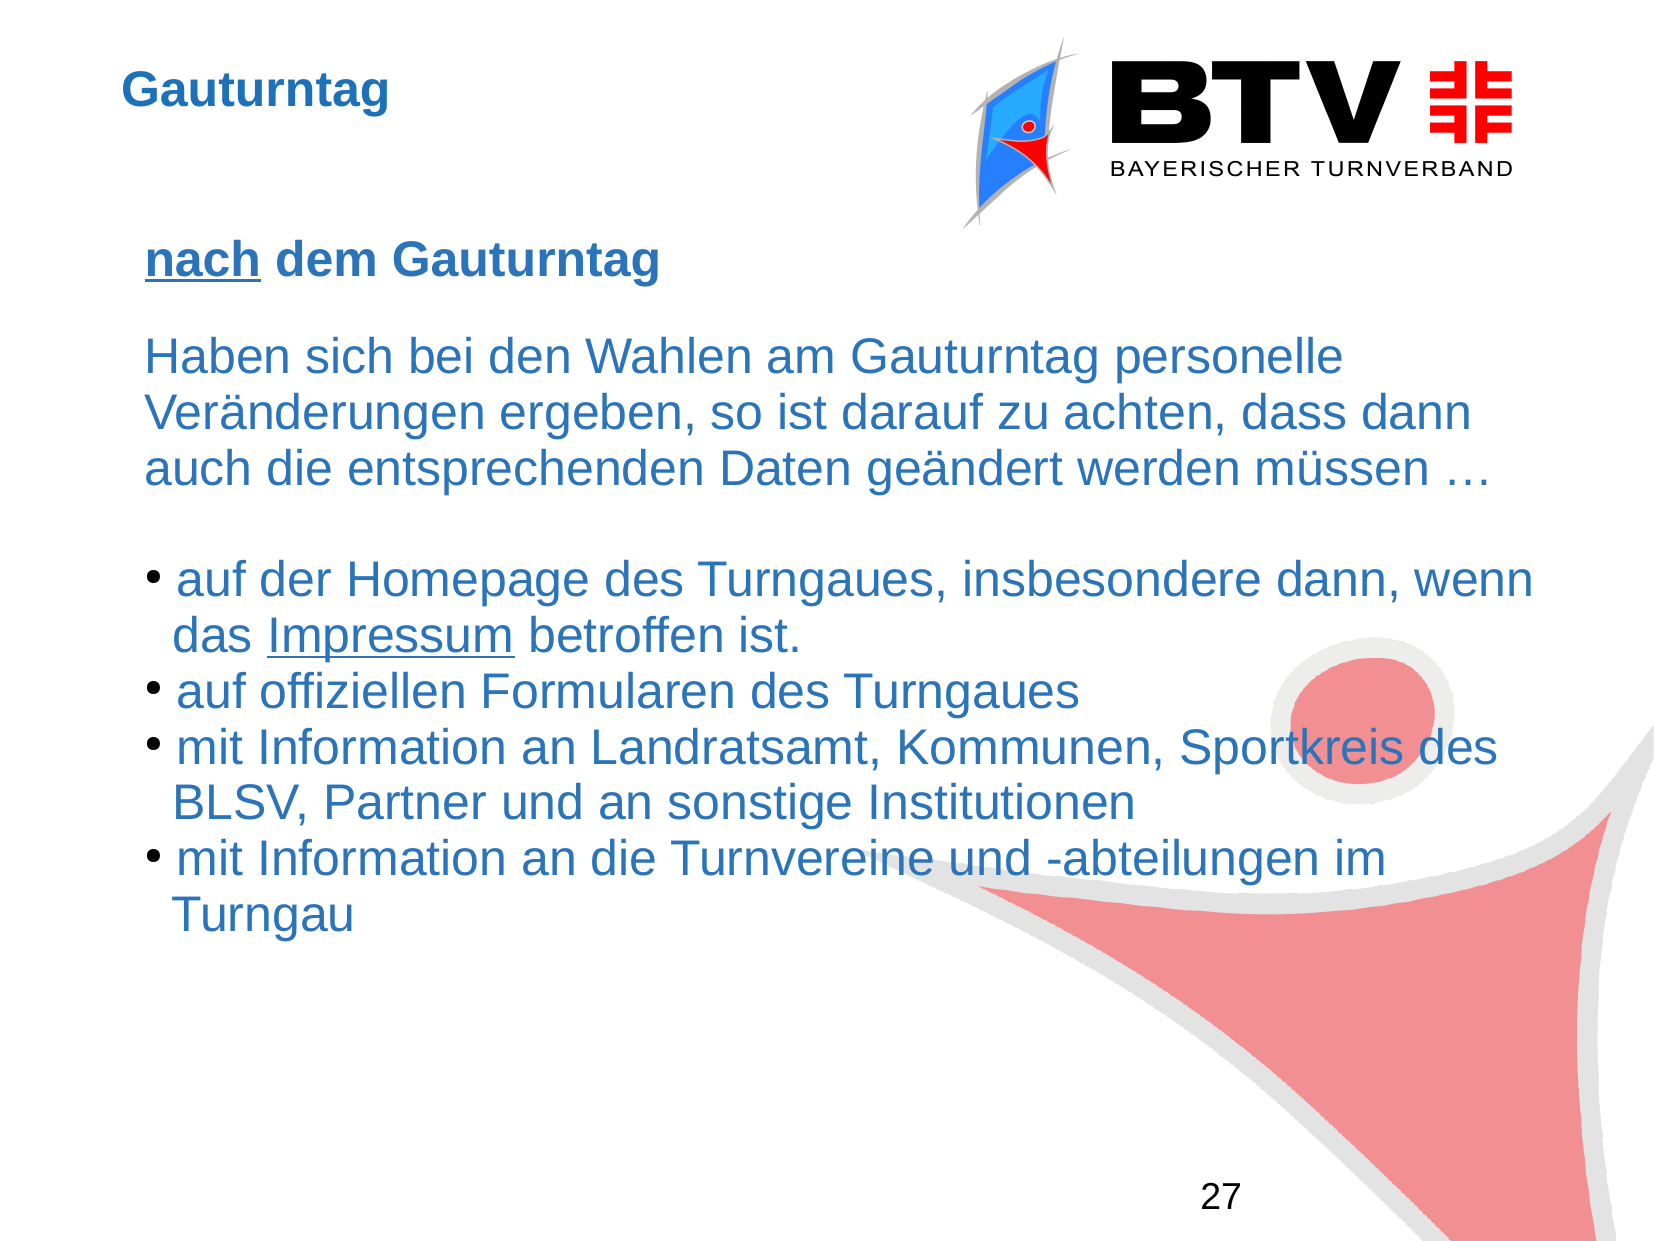

# Gauturntag
nach dem Gauturntag
Haben sich bei den Wahlen am Gauturntag personelle Veränderungen ergeben, so ist darauf zu achten, dass dann auch die entsprechenden Daten geändert werden müssen …
 auf der Homepage des Turngaues, insbesondere dann, wenn
 das Impressum betroffen ist.
 auf offiziellen Formularen des Turngaues
 mit Information an Landratsamt, Kommunen, Sportkreis des
 BLSV, Partner und an sonstige Institutionen
 mit Information an die Turnvereine und -abteilungen im
 Turngau